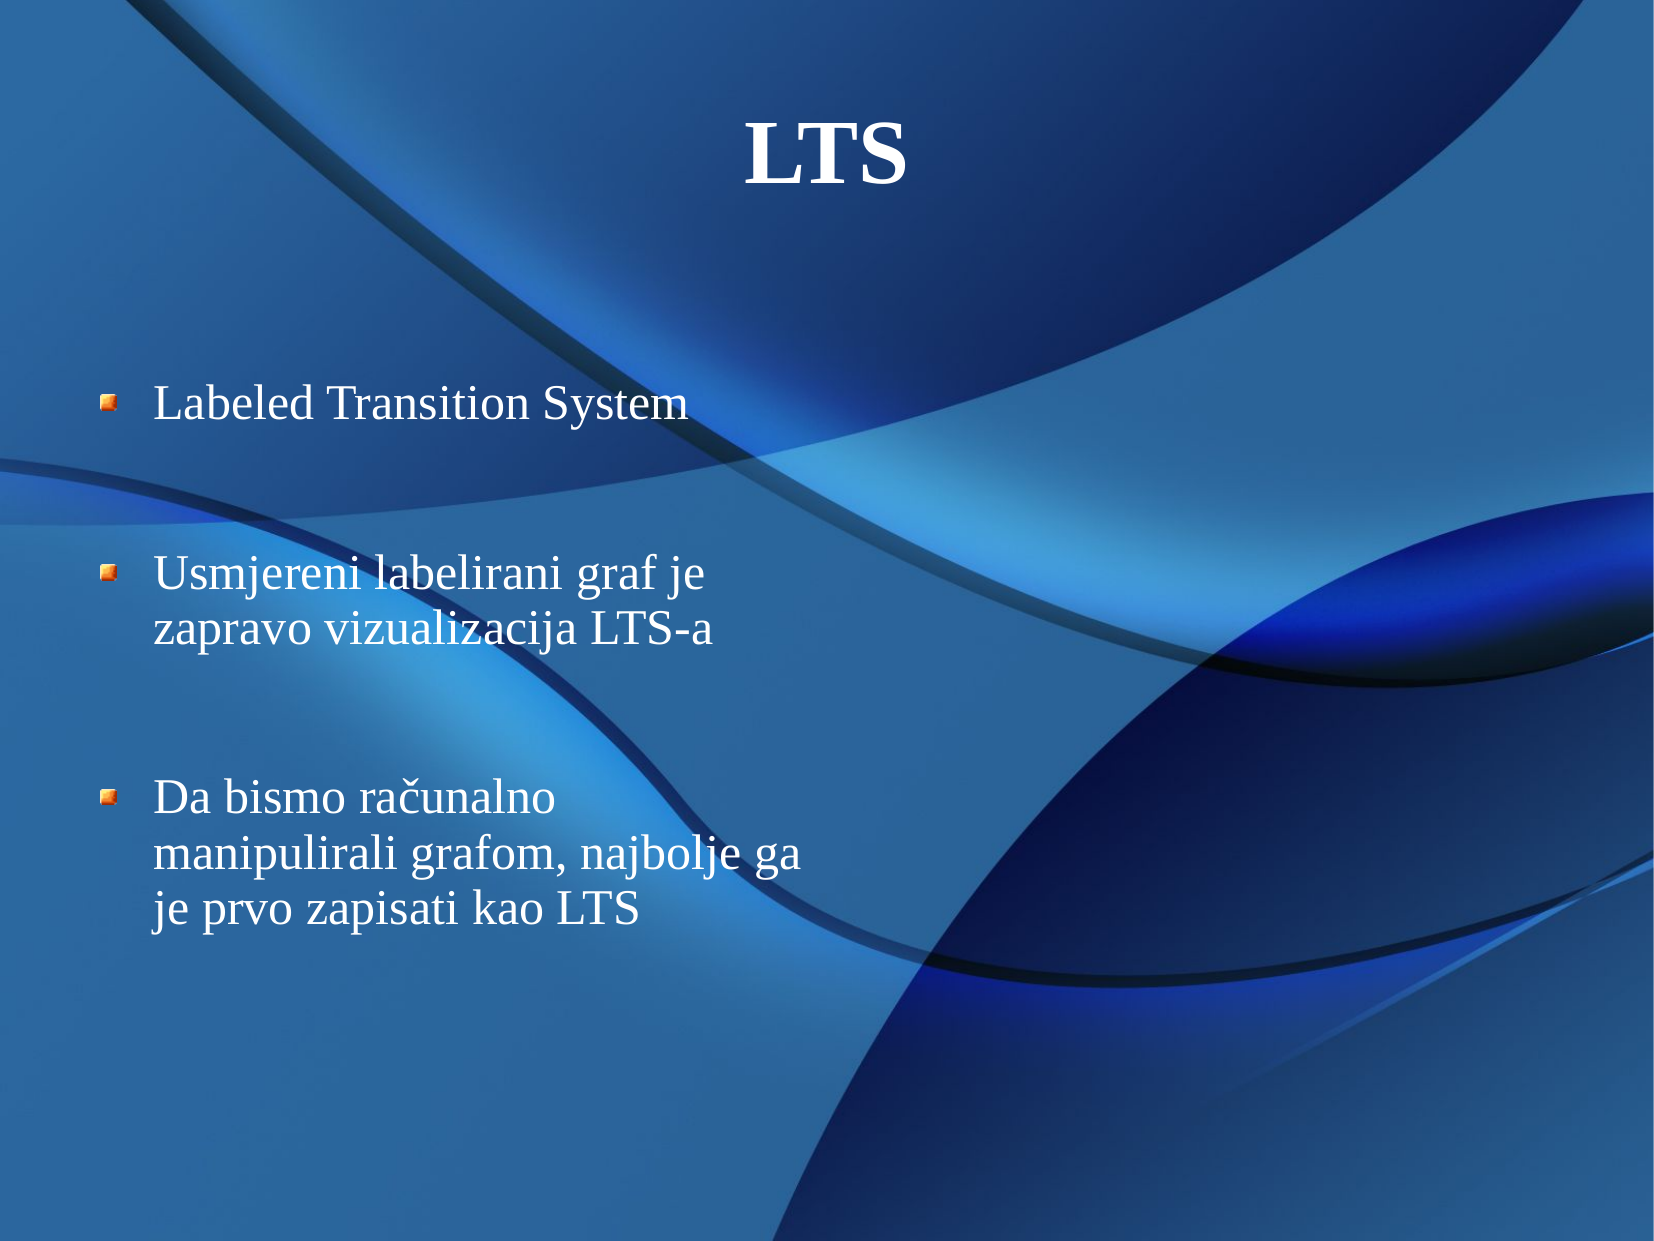

# LTS
Labeled Transition System
Usmjereni labelirani graf je zapravo vizualizacija LTS-a
Da bismo računalno manipulirali grafom, najbolje ga je prvo zapisati kao LTS